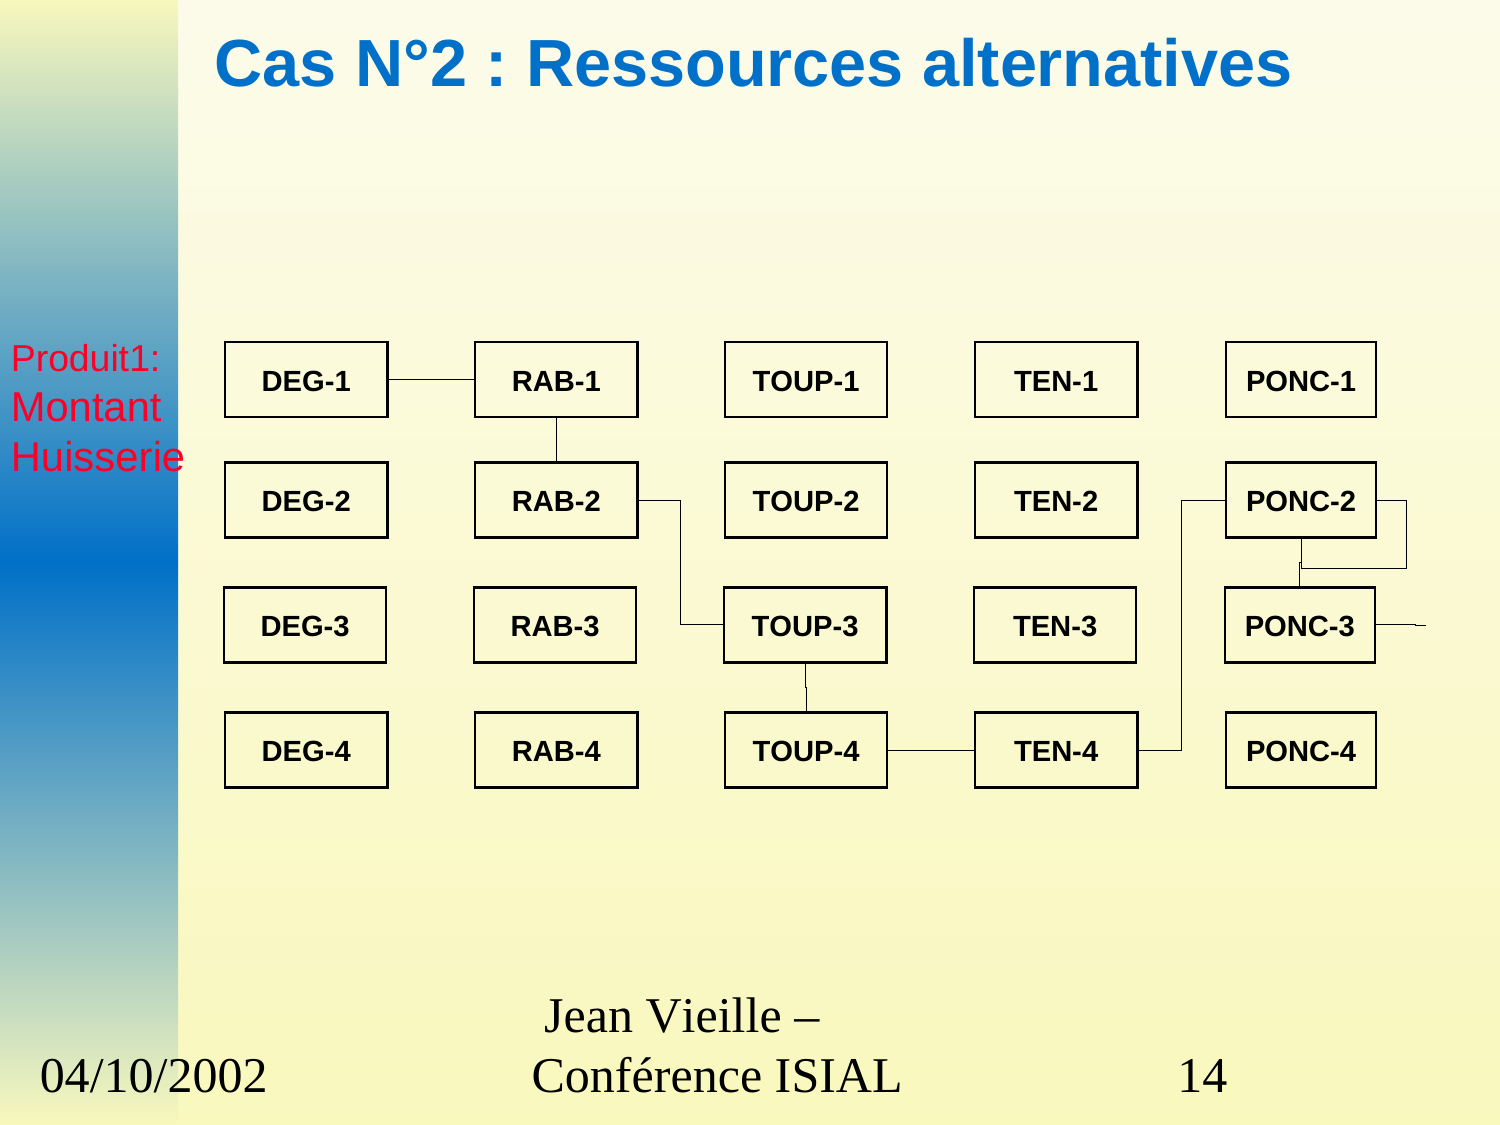

# Cas N°2 : Ressources alternatives
Produit1:
Montant
Huisserie
DEG-1
RAB-1
TOUP-1
TEN-1
PONC-1
DEG-2
RAB-2
TOUP-2
TEN-2
PONC-2
DEG-3
RAB-3
TOUP-3
TEN-3
PONC-3
DEG-4
RAB-4
TOUP-4
TEN-4
PONC-4
14